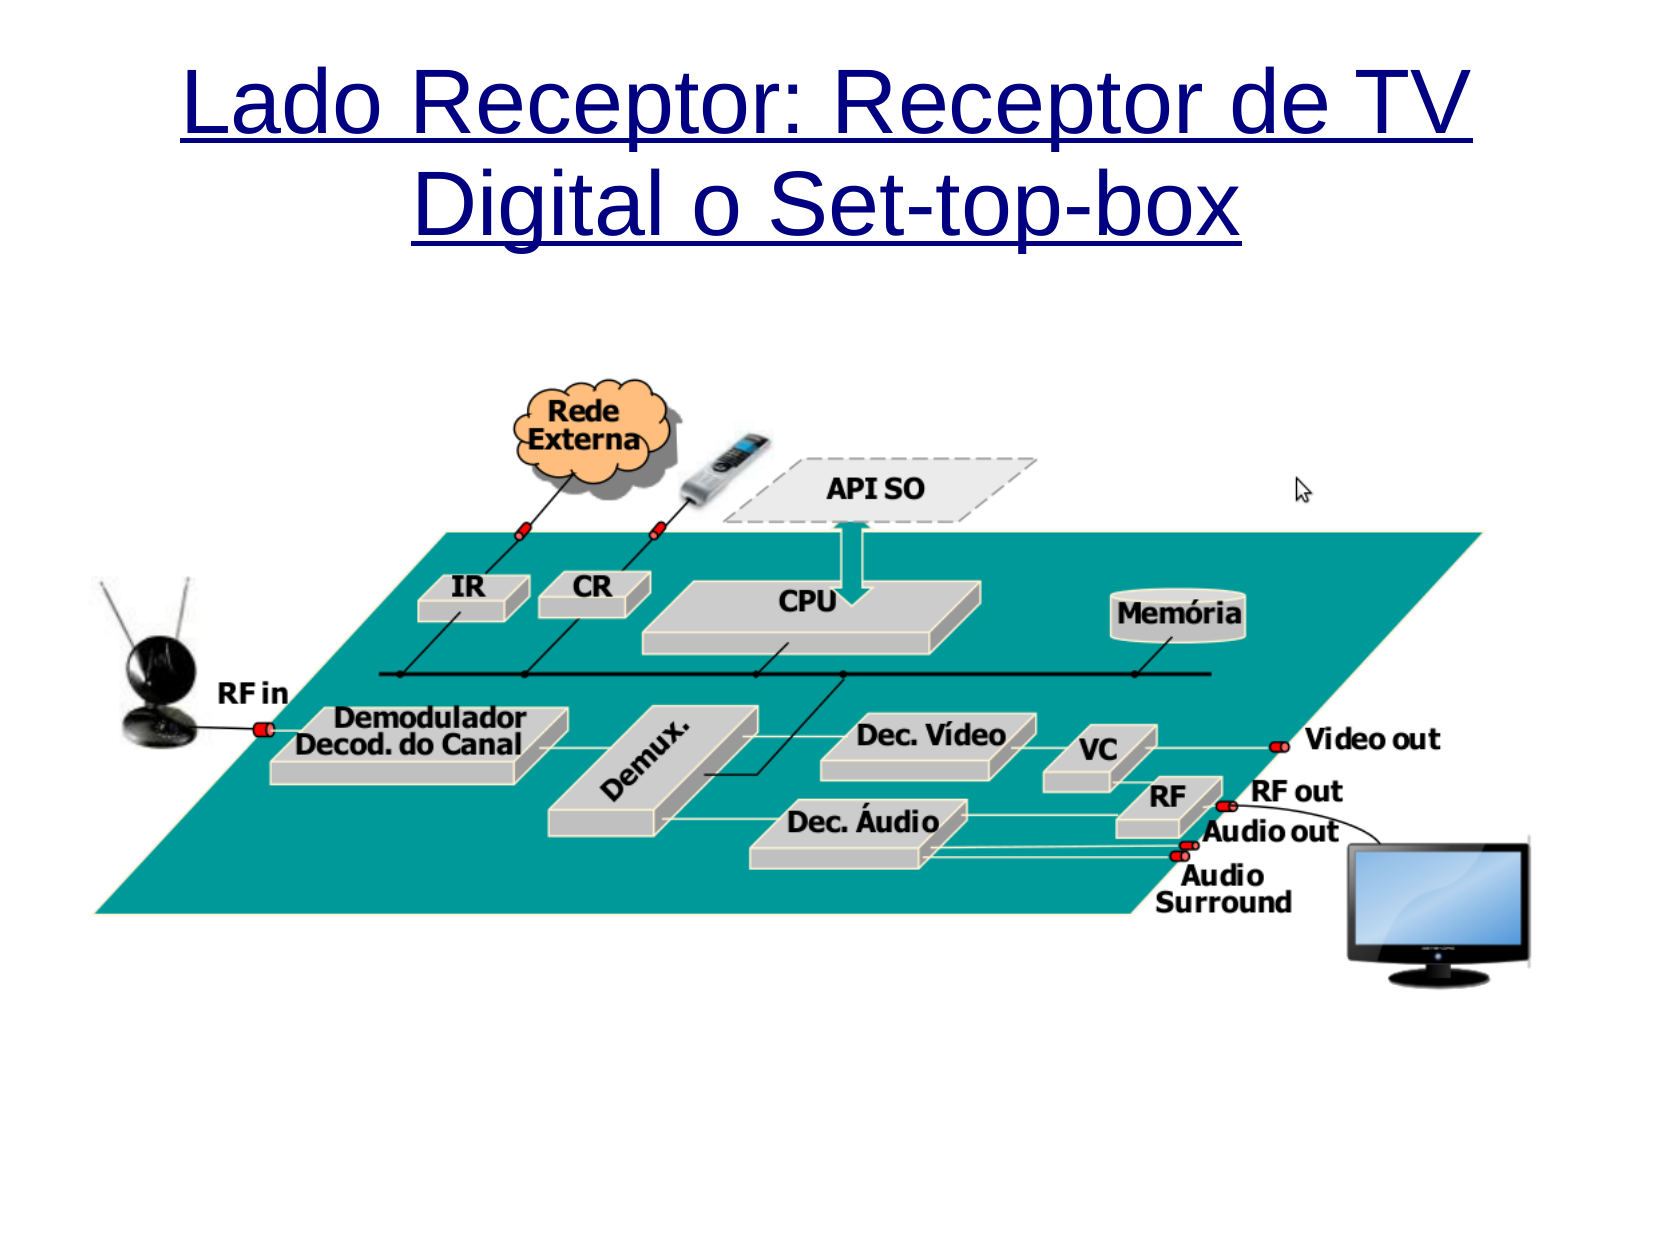

# Lado Receptor: Receptor de TV Digital o Set-top-box